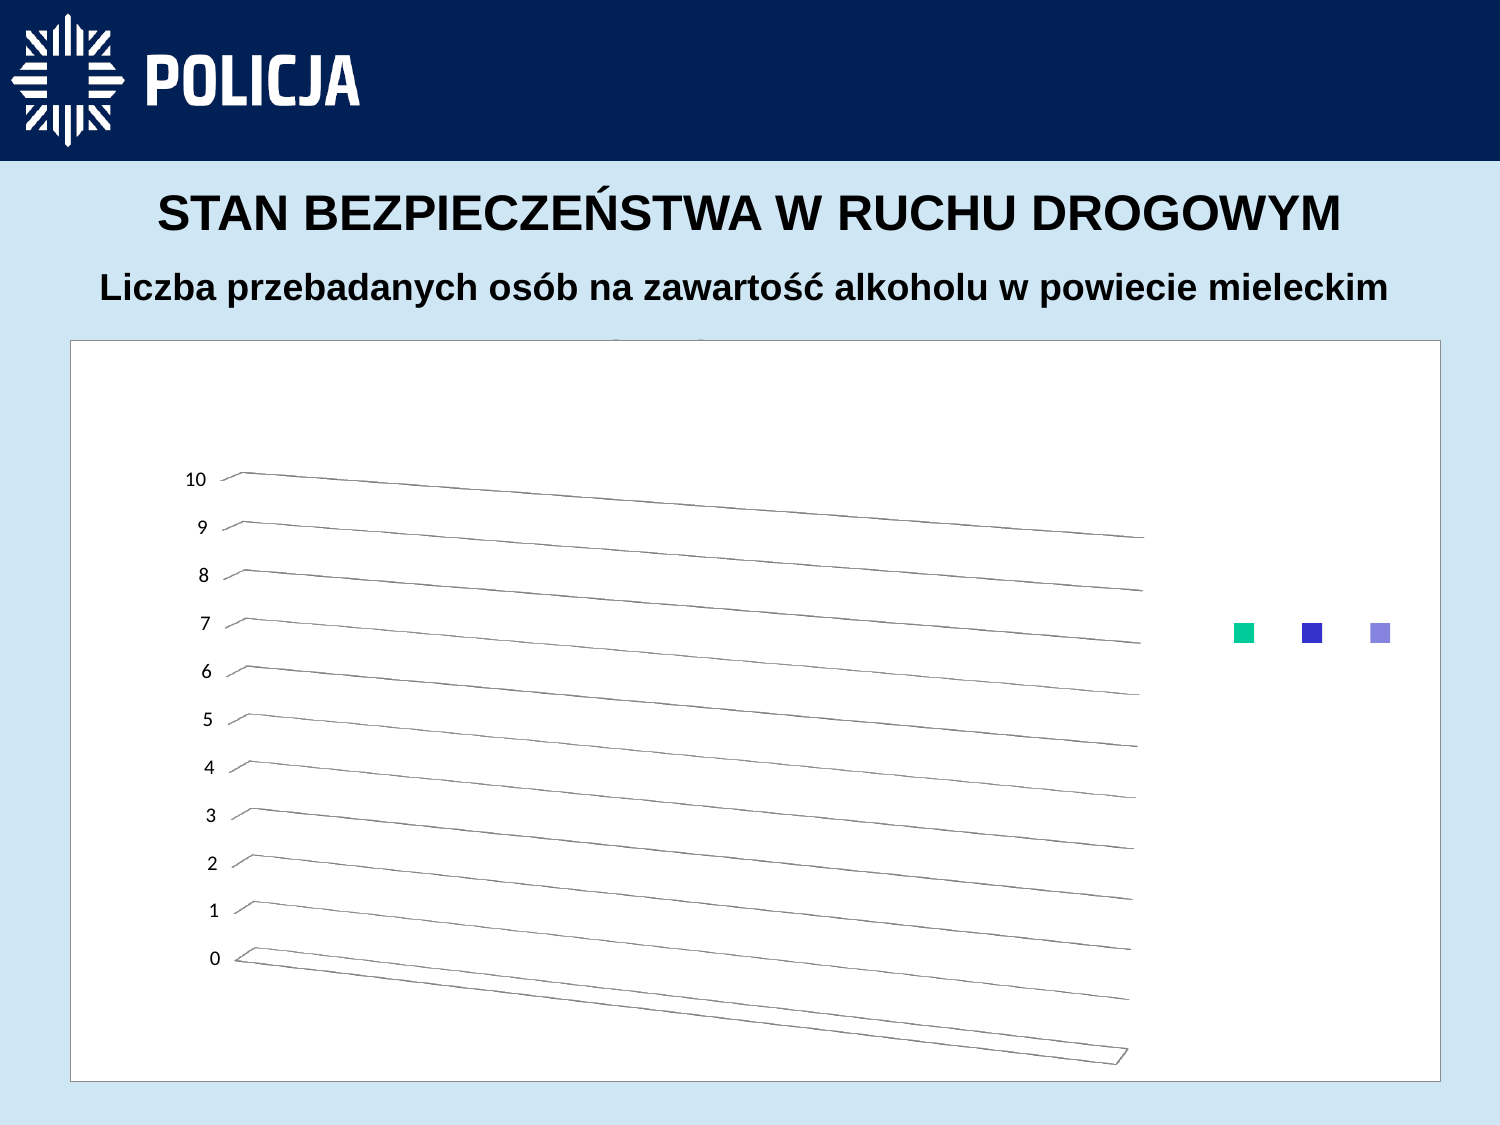

STAN BEZPIECZEŃSTWA W RUCHU DROGOWYM
Liczba przebadanych osób na zawartość alkoholu w powiecie mieleckim
w latach 2017 - 2019
[unsupported chart]